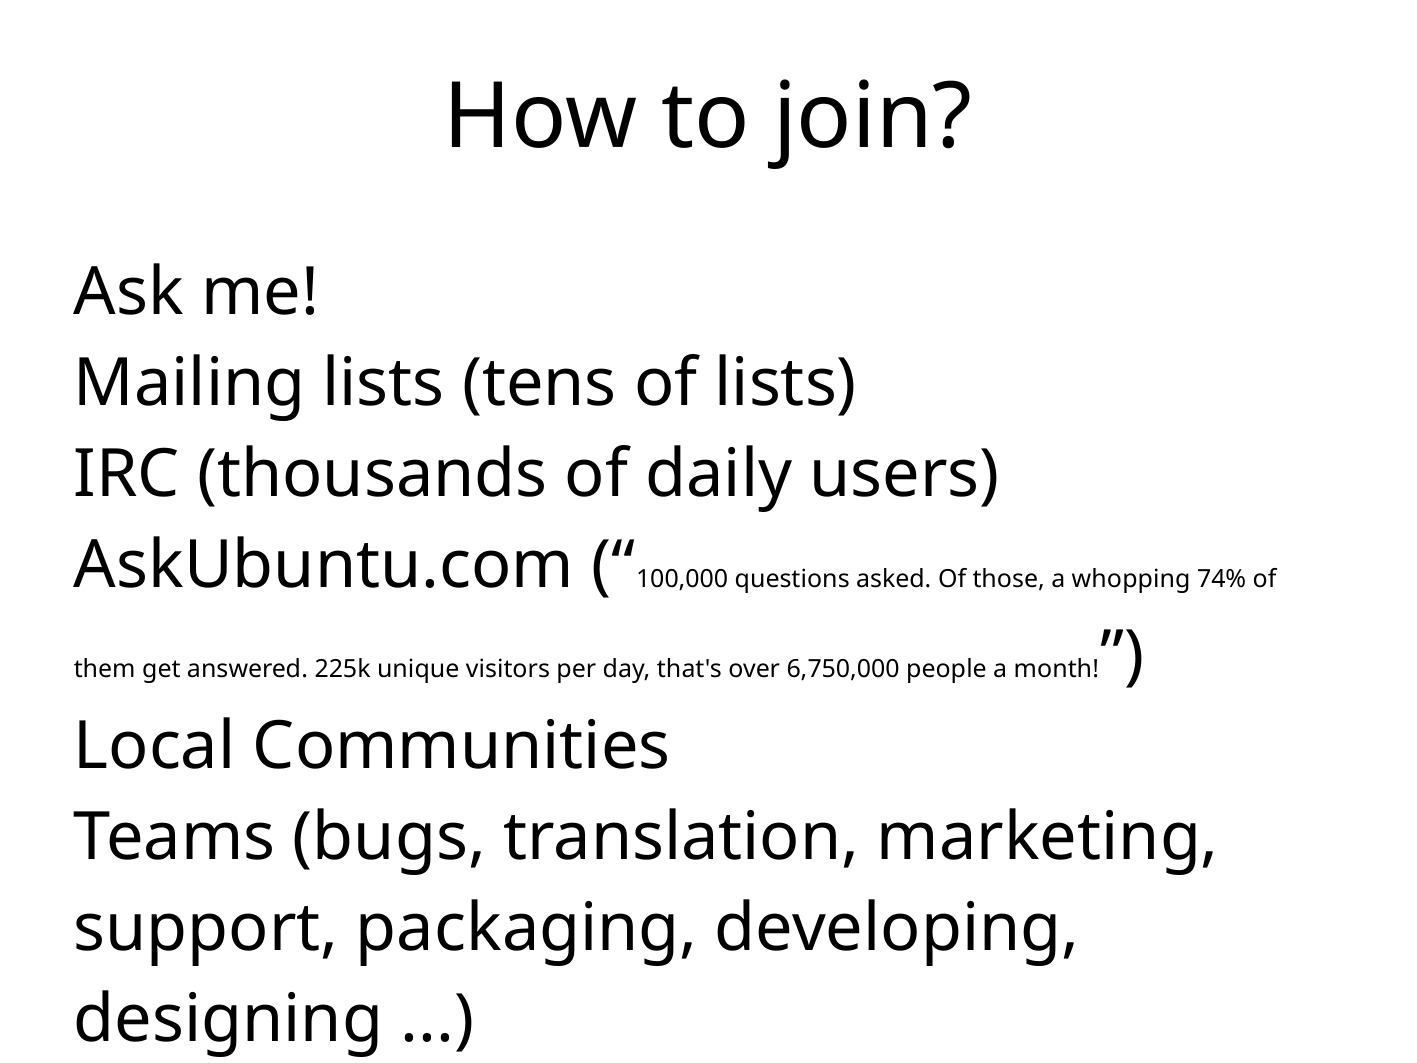

How to join?
Ask me!
Mailing lists (tens of lists)
IRC (thousands of daily users)
AskUbuntu.com (“100,000 questions asked. Of those, a whopping 74% of them get answered. 225k unique visitors per day, that's over 6,750,000 people a month!”)
Local Communities
Teams (bugs, translation, marketing, support, packaging, developing, designing ...)